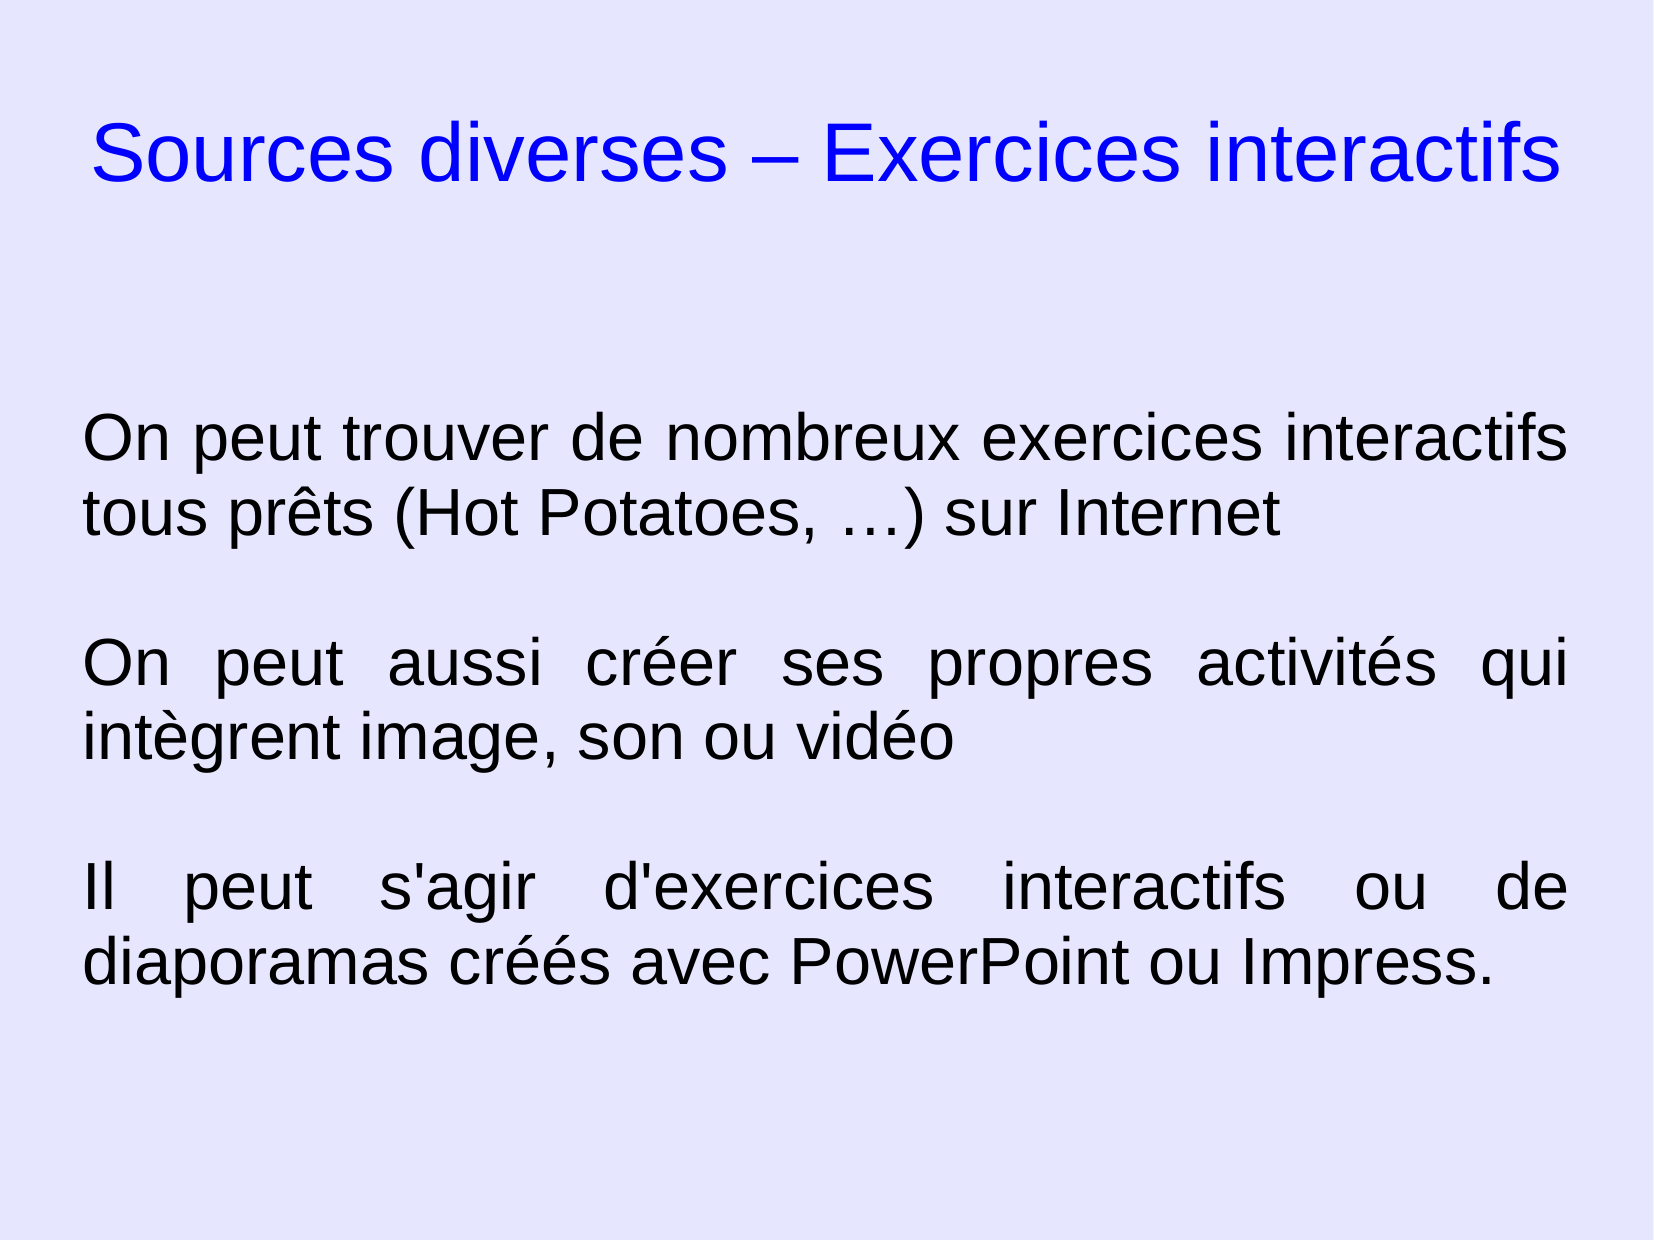

# Sources diverses – Exercices interactifs
On peut trouver de nombreux exercices interactifs tous prêts (Hot Potatoes, …) sur Internet
On peut aussi créer ses propres activités qui intègrent image, son ou vidéo
Il peut s'agir d'exercices interactifs ou de diaporamas créés avec PowerPoint ou Impress.